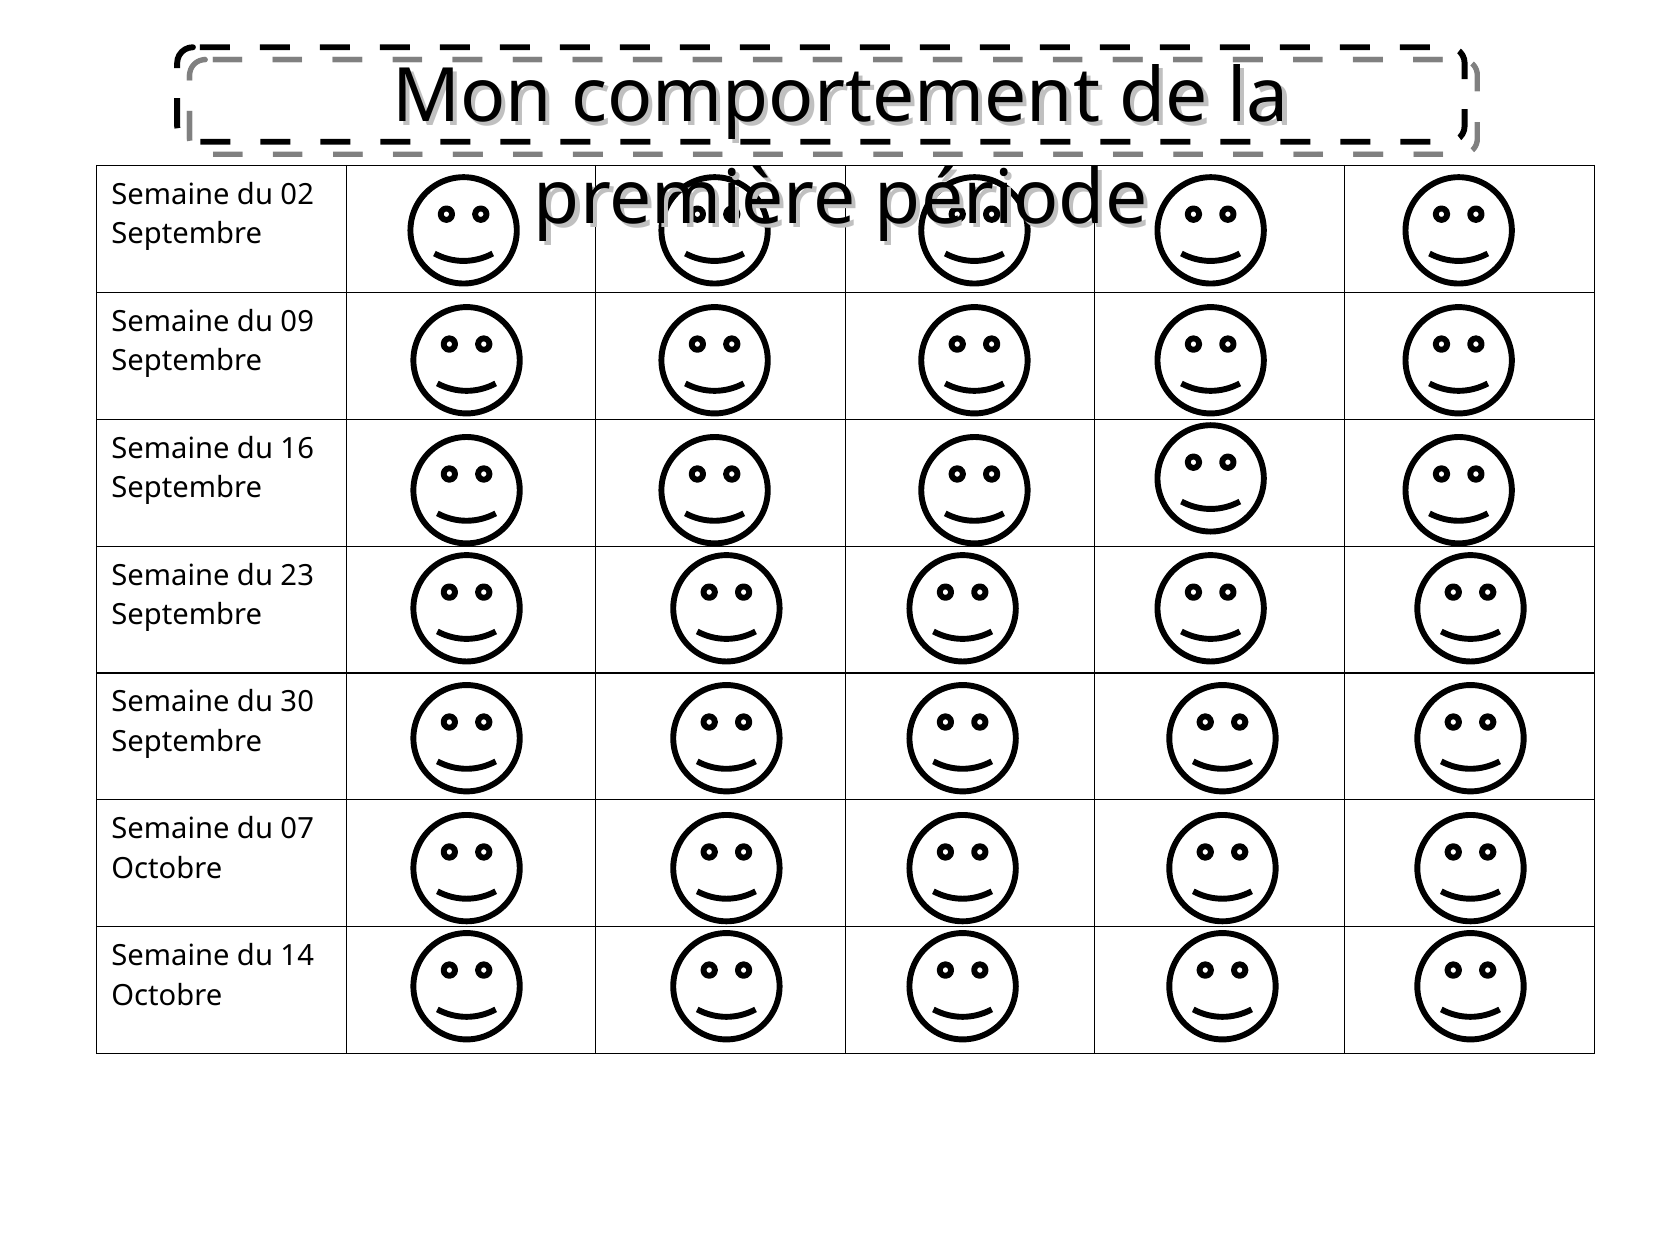

Mon comportement de la première période
| Semaine du 02 Septembre | | | | | |
| --- | --- | --- | --- | --- | --- |
| Semaine du 09 Septembre | | | | | |
| Semaine du 16 Septembre | | | | | |
| Semaine du 23 Septembre | | | | | |
| Semaine du 30 Septembre | | | | | |
| Semaine du 07 Octobre | | | | | |
| Semaine du 14 Octobre | | | | | |